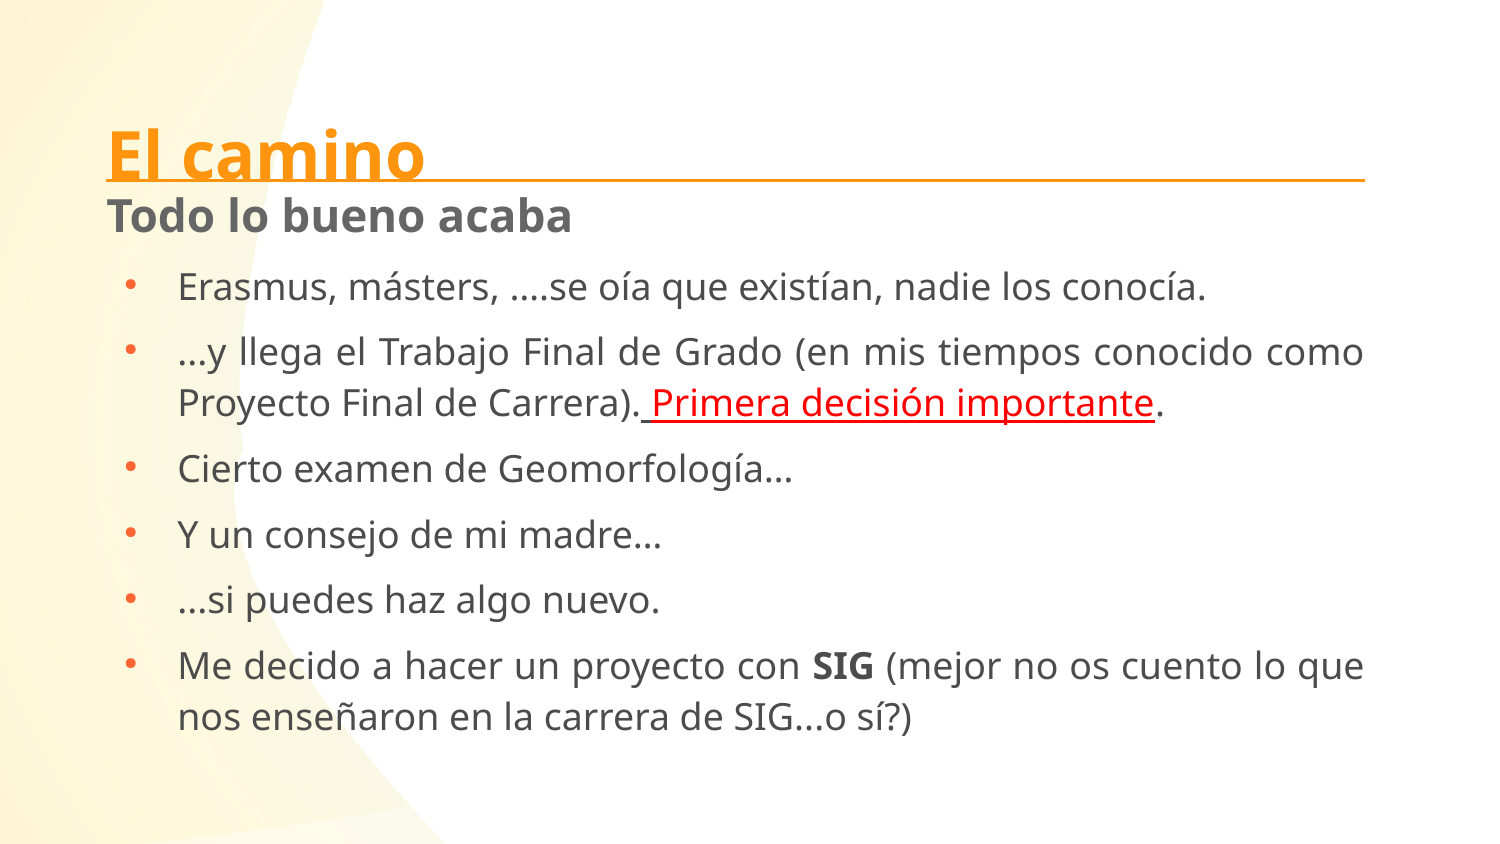

# El camino
Todo lo bueno acaba
Erasmus, másters, ….se oía que existían, nadie los conocía.
...y llega el Trabajo Final de Grado (en mis tiempos conocido como Proyecto Final de Carrera). Primera decisión importante.
Cierto examen de Geomorfología…
Y un consejo de mi madre…
...si puedes haz algo nuevo.
Me decido a hacer un proyecto con SIG (mejor no os cuento lo que nos enseñaron en la carrera de SIG...o sí?)